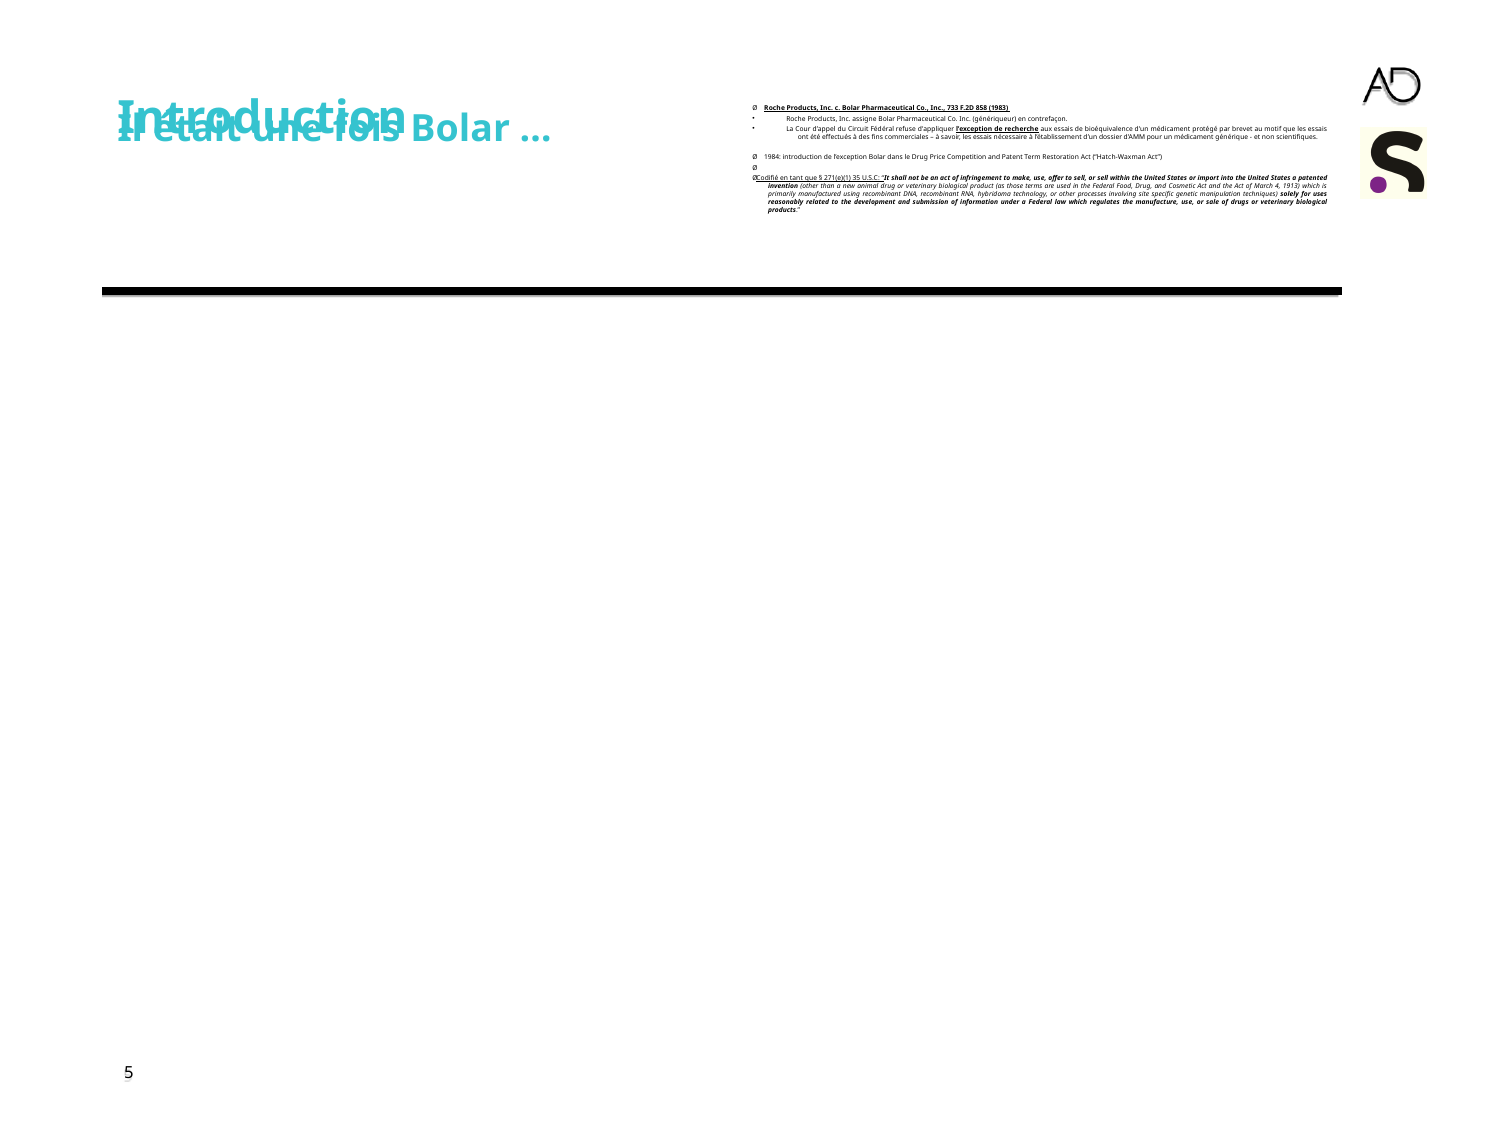

Introduction
# Il était une fois Bolar …
Roche Products, Inc. c. Bolar Pharmaceutical Co., Inc., 733 F.2D 858 (1983)
Roche Products, Inc. assigne Bolar Pharmaceutical Co. Inc. (génériqueur) en contrefaçon.
La Cour d’appel du Circuit Fédéral refuse d'appliquer l'exception de recherche aux essais de bioéquivalence d'un médicament protégé par brevet au motif que les essais ont été effectués à des fins commerciales – à savoir, les essais nécessaire à l’établissement d’un dossier d’AMM pour un médicament générique - et non scientifiques.
1984: introduction de l’exception Bolar dans le Drug Price Competition and Patent Term Restoration Act (“Hatch-Waxman Act”)
Codifié en tant que § 271(e)(1) 35 U.S.C: “It shall not be an act of infringement to make, use, offer to sell, or sell within the United States or import into the United States a patented invention (other than a new animal drug or veterinary biological product (as those terms are used in the Federal Food, Drug, and Cosmetic Act and the Act of March 4, 1913) which is primarily manufactured using recombinant DNA, recombinant RNA, hybridoma technology, or other processes involving site specific genetic manipulation techniques) solely for uses reasonably related to the development and submission of information under a Federal law which regulates the manufacture, use, or sale of drugs or veterinary biological products.”